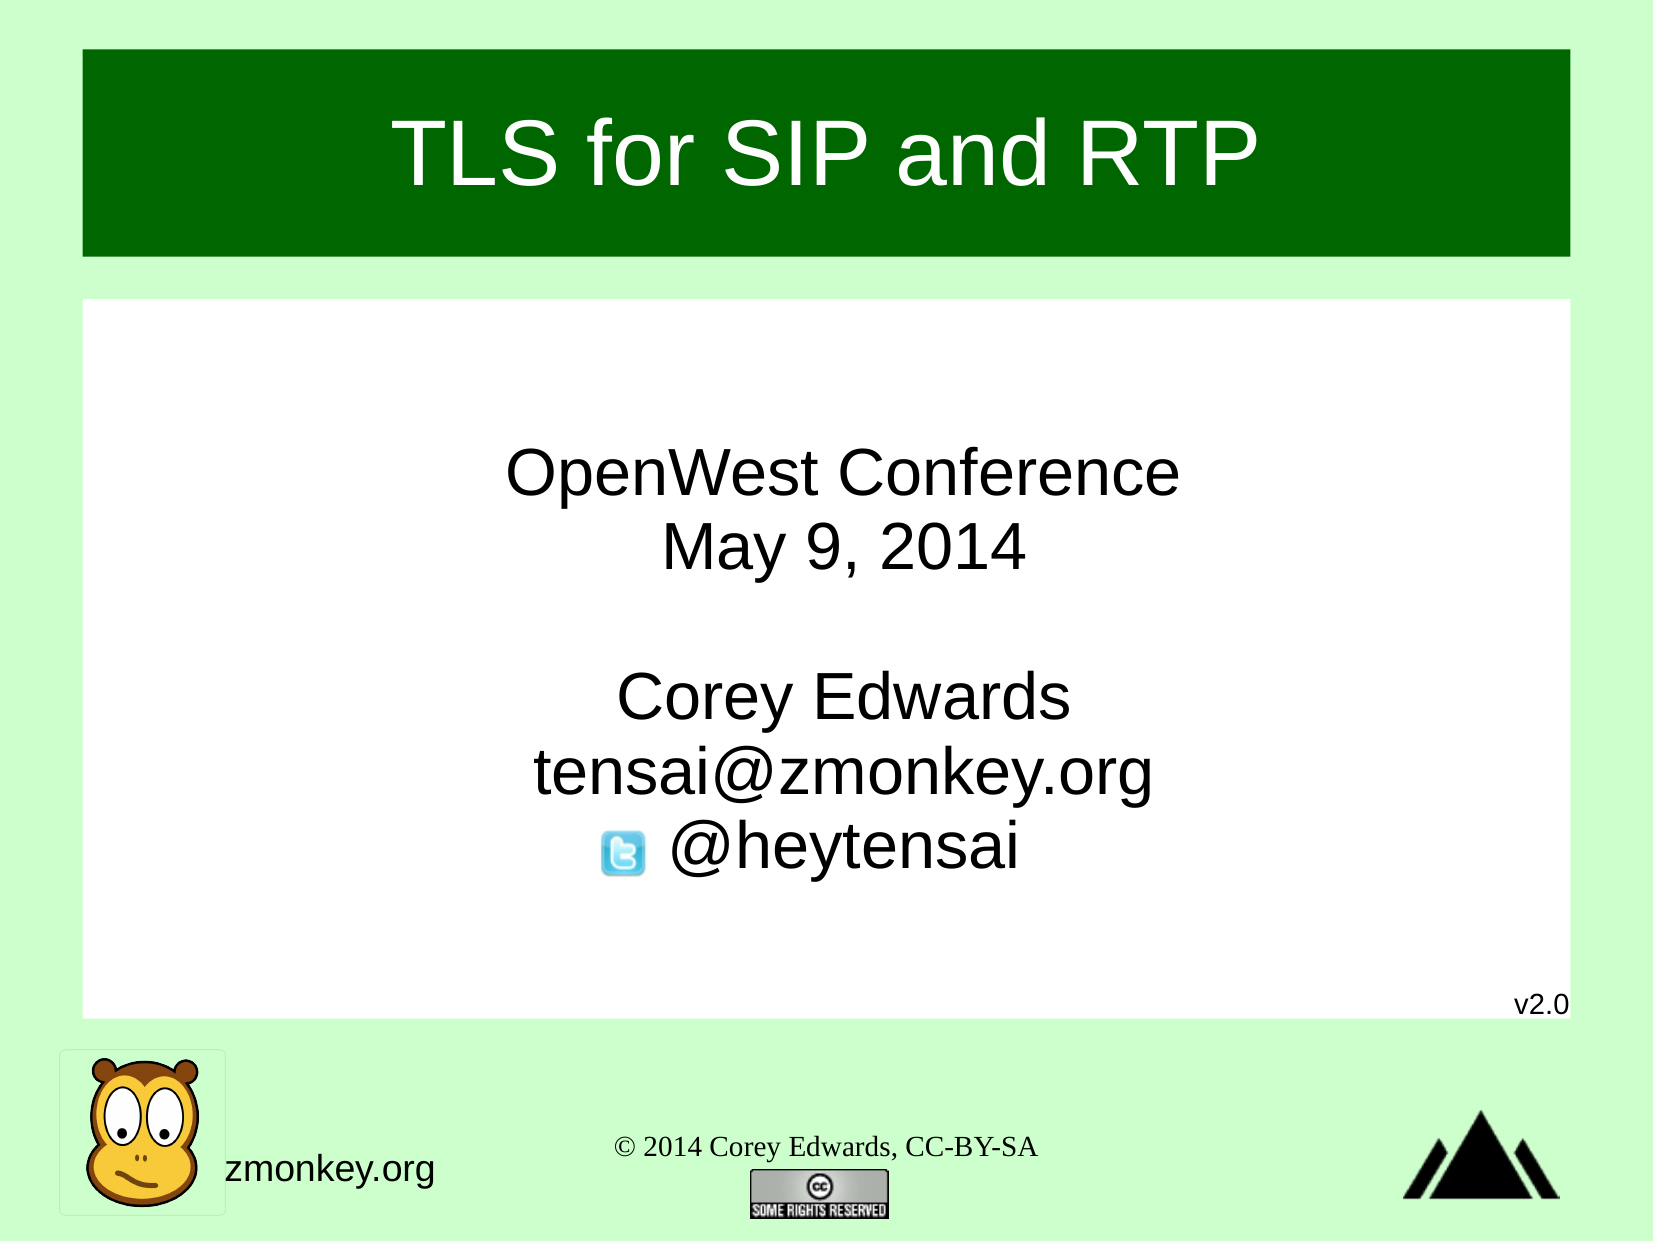

# TLS for SIP and RTP
OpenWest Conference
May 9, 2014
Corey Edwards
tensai@zmonkey.org
@heytensai
v2.0